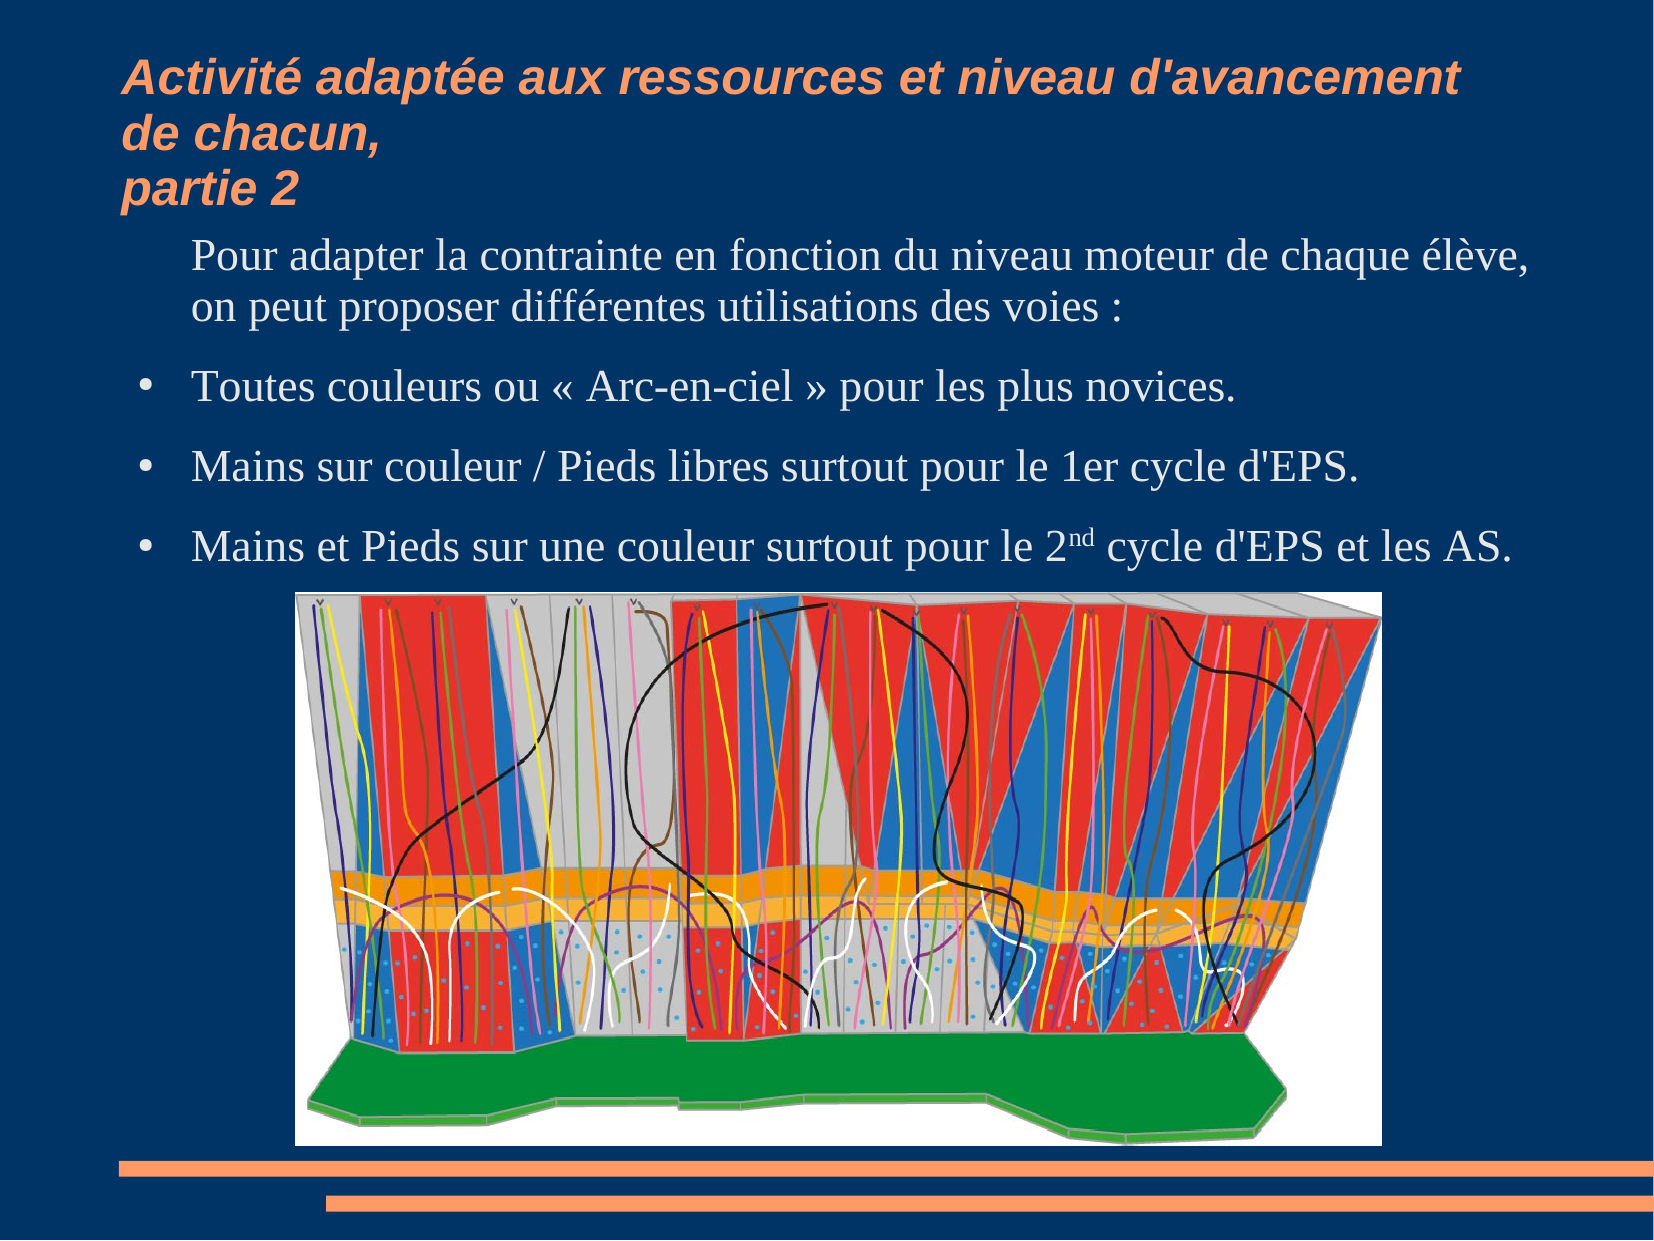

# Activité adaptée aux ressources et niveau d'avancement de chacun, partie 2
Pour adapter la contrainte en fonction du niveau moteur de chaque élève, on peut proposer différentes utilisations des voies :
Toutes couleurs ou « Arc-en-ciel » pour les plus novices.
Mains sur couleur / Pieds libres surtout pour le 1er cycle d'EPS.
Mains et Pieds sur une couleur surtout pour le 2nd cycle d'EPS et les AS.